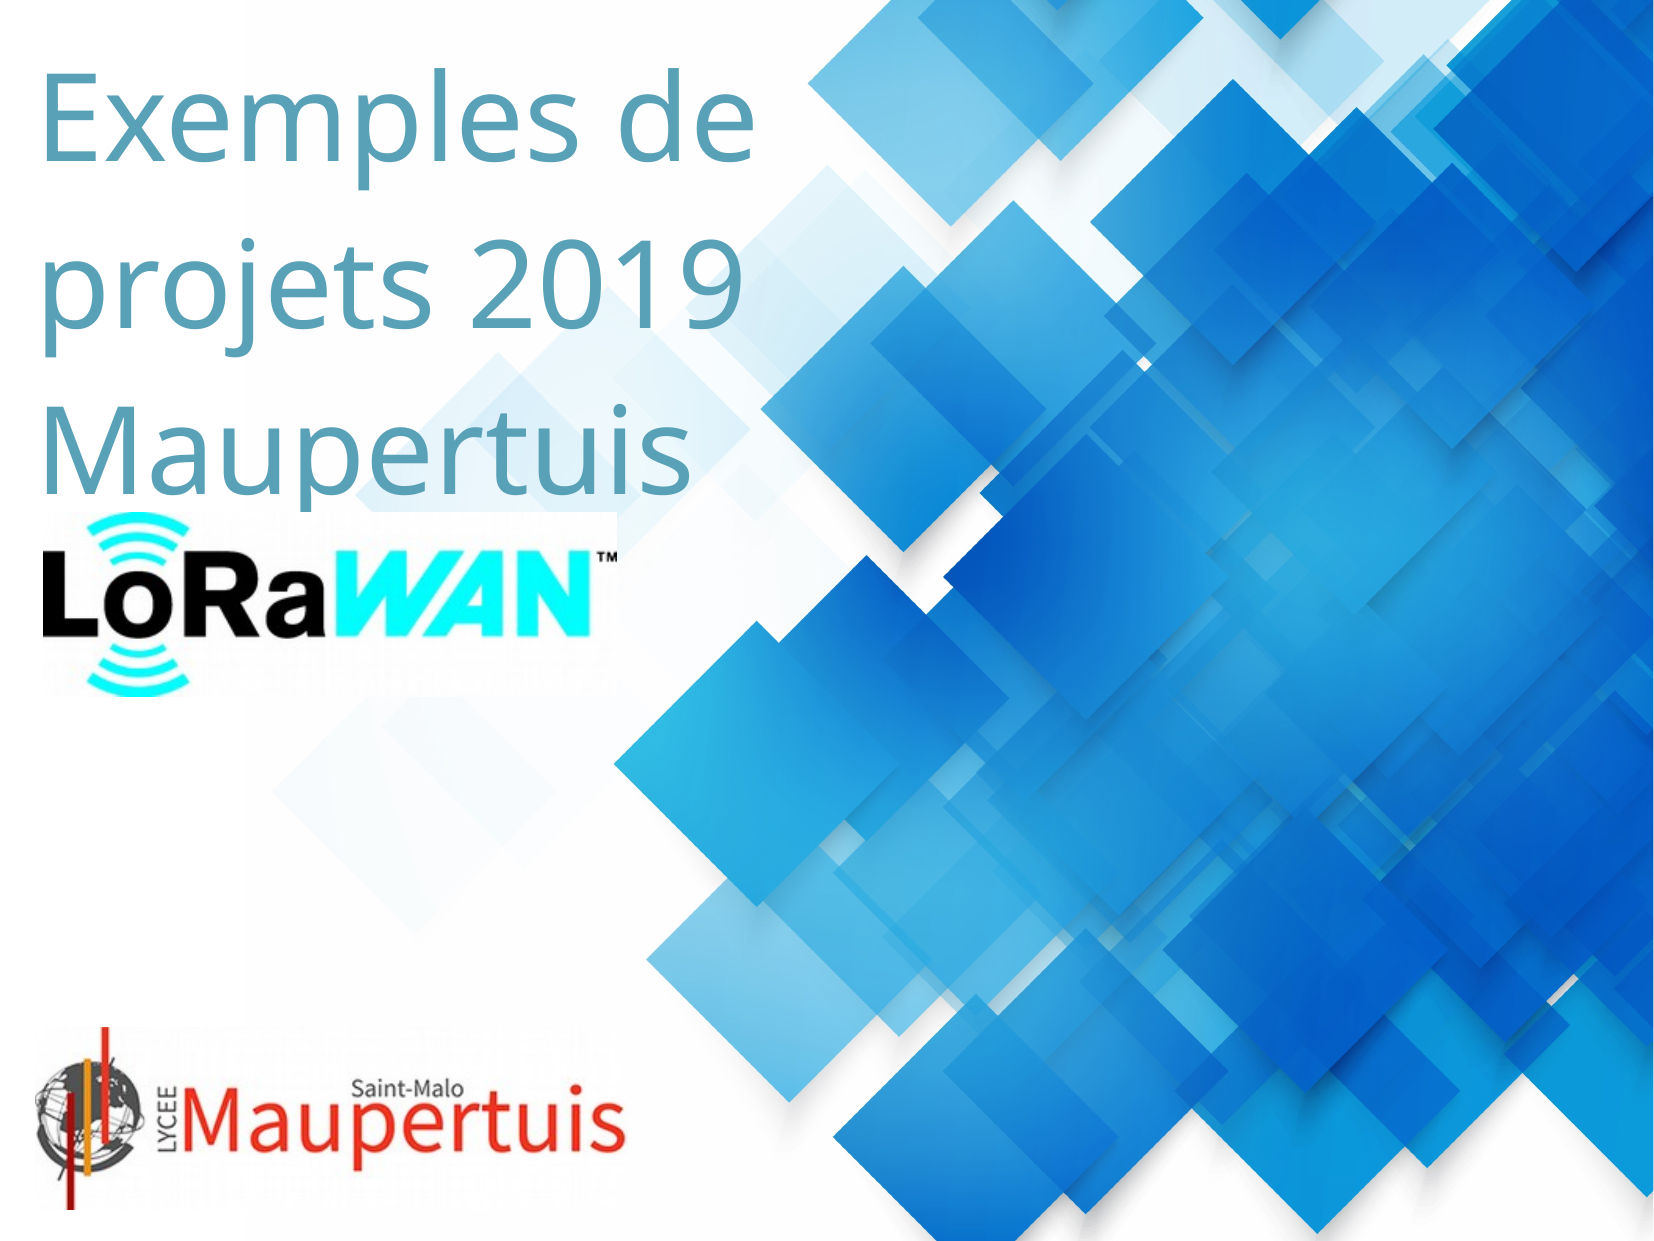

# Exemples de projets 2019 Maupertuis
Projets d'élèves 2019
1